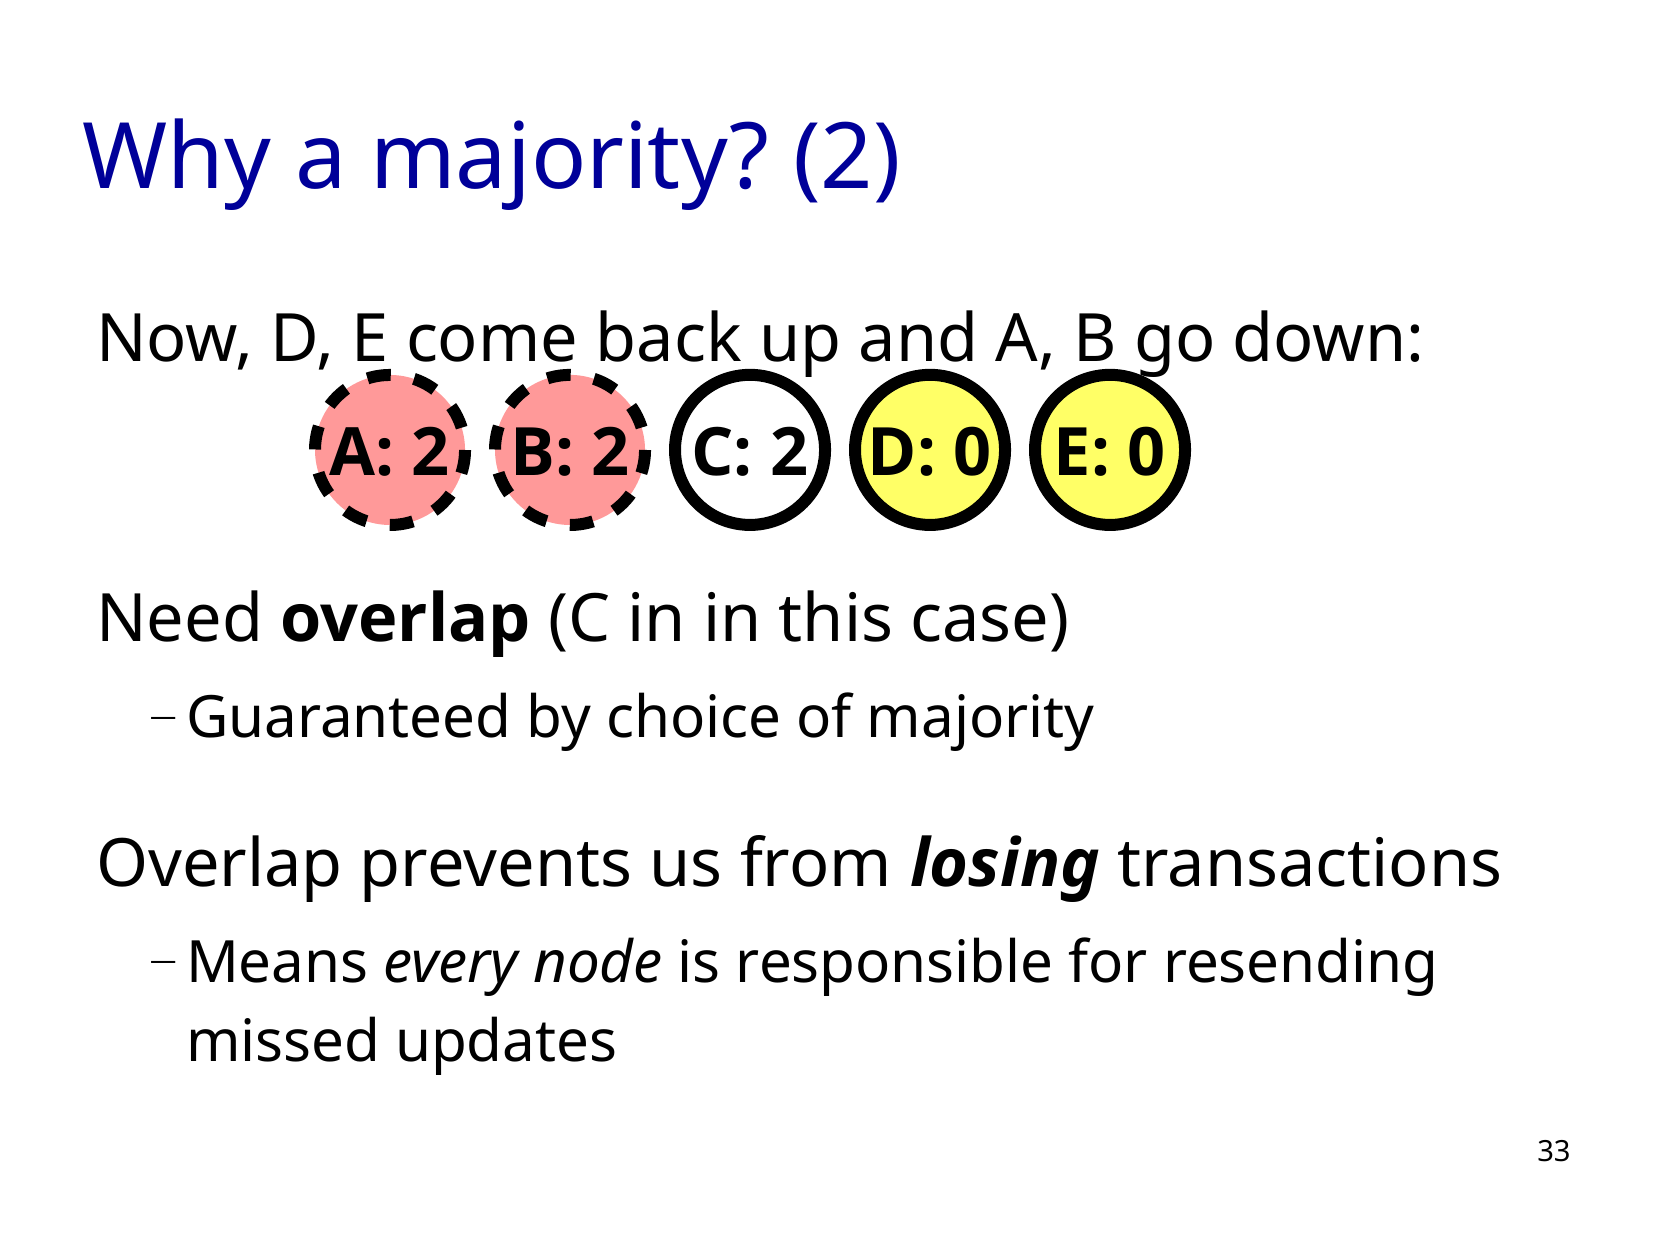

# Why a majority? (2)
Now, D, E come back up and A, B go down:
C: 2
D: 0
E: 0
A: 2
B: 2
Need overlap (C in in this case)
Guaranteed by choice of majority
Overlap prevents us from losing transactions
Means every node is responsible for resending missed updates
33